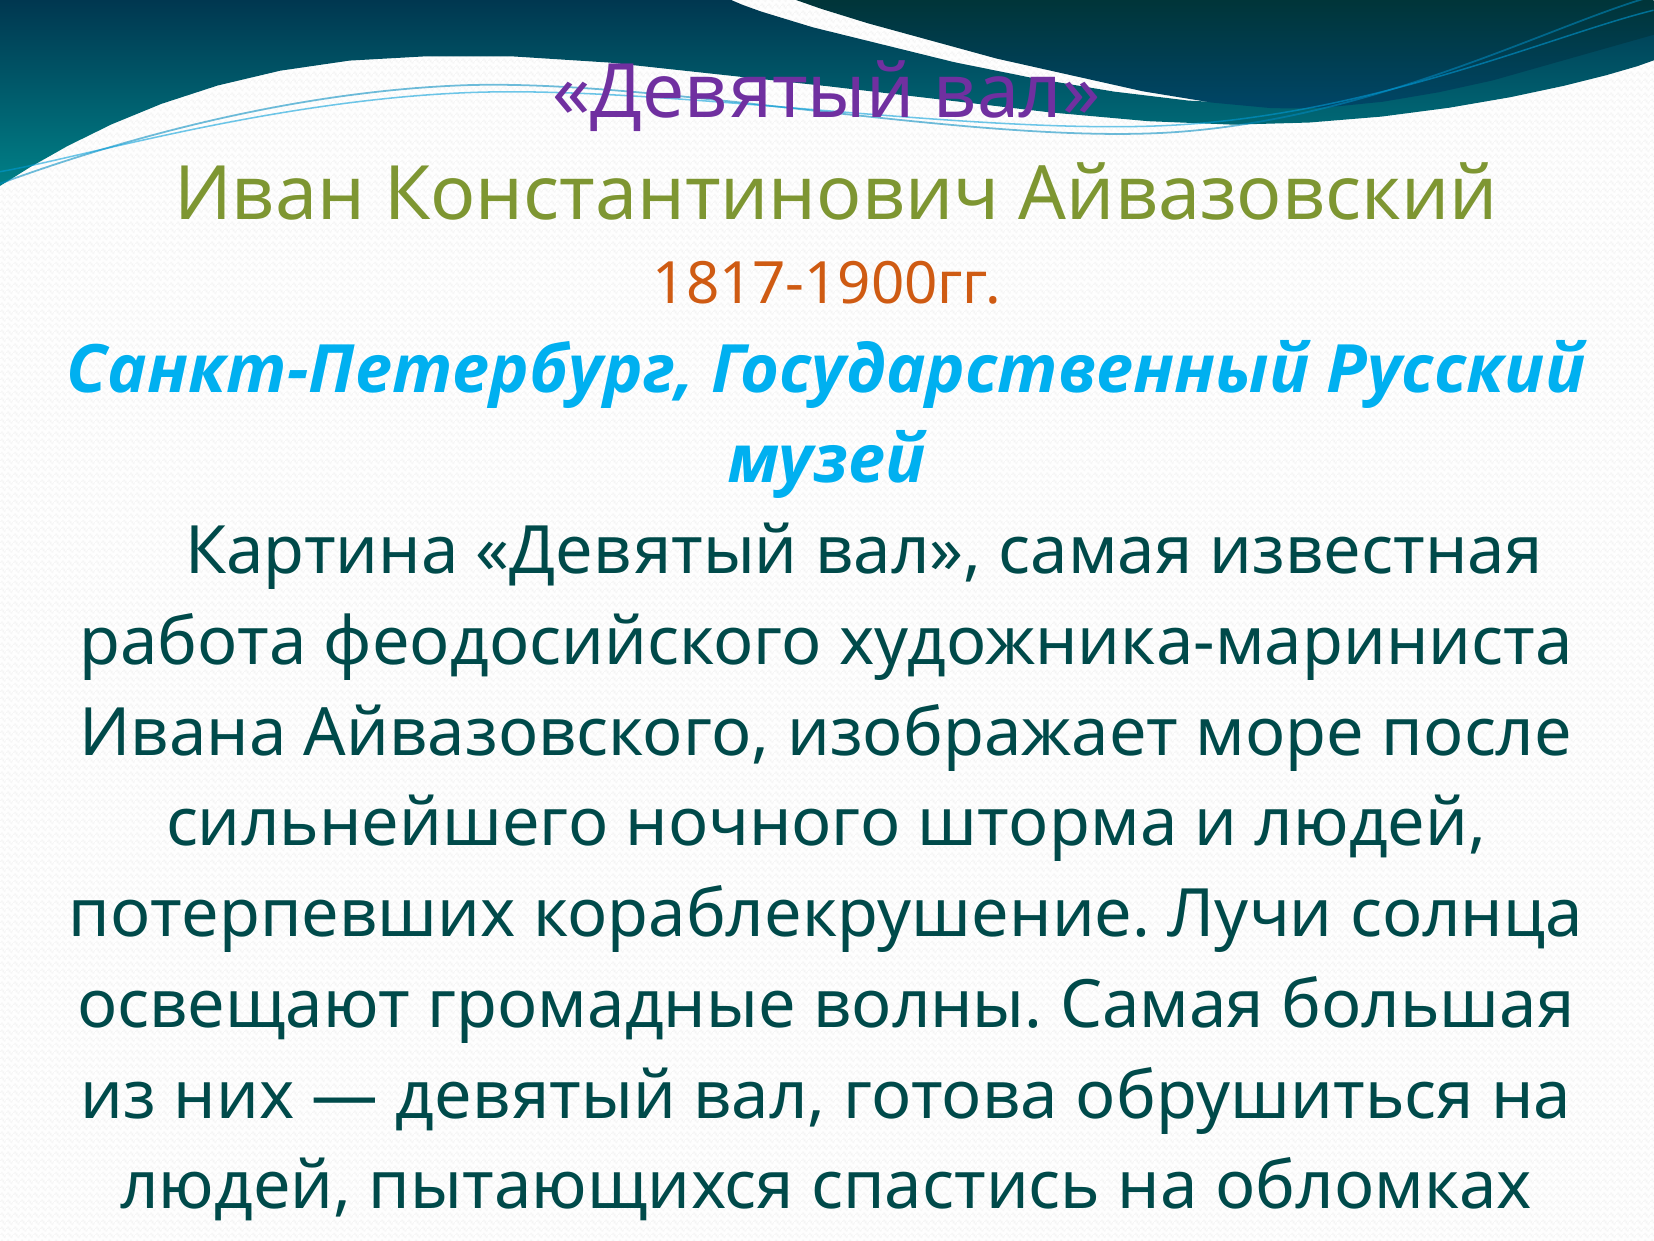

«Девятый вал»
 Иван Константинович Айвазовский
1817-1900гг.
Санкт-Петербург, Государственный Русский музей
	Картина «Девятый вал», самая известная работа феодосийского художника-мариниста Ивана Айвазовского, изображает море после сильнейшего ночного шторма и людей, потерпевших кораблекрушение. Лучи солнца освещают громадные волны. Самая большая из них — девятый вал, готова обрушиться на людей, пытающихся спастись на обломках мачты.
	Всё говорит о величии и мощи морской стихии и беспомощности перед ней человека. Тёплые тона картины делают море не таким суровым и дают зрителю надежду, что люди будут спасены.